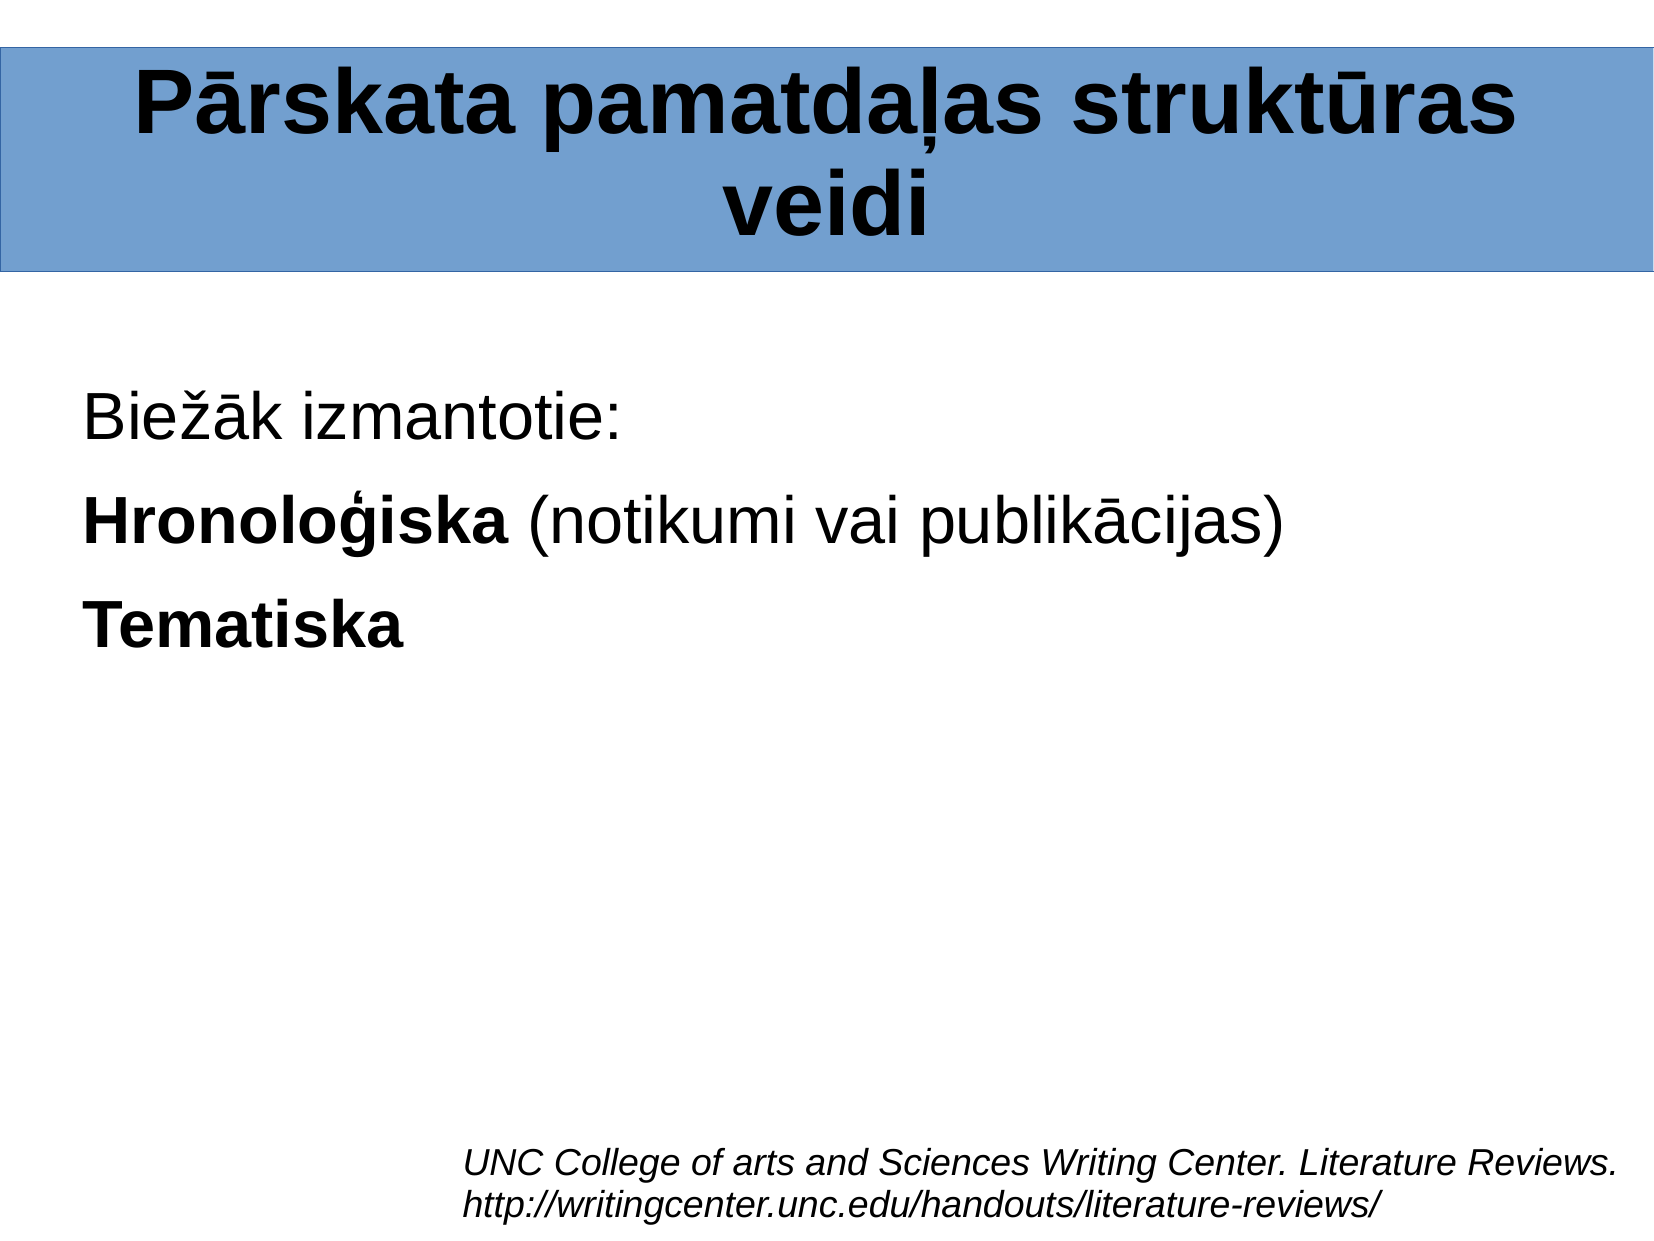

# Pārskata pamatdaļas struktūras veidi
Biežāk izmantotie:
Hronoloģiska (notikumi vai publikācijas)
Tematiska
UNC College of arts and Sciences Writing Center. Literature Reviews.
http://writingcenter.unc.edu/handouts/literature-reviews/